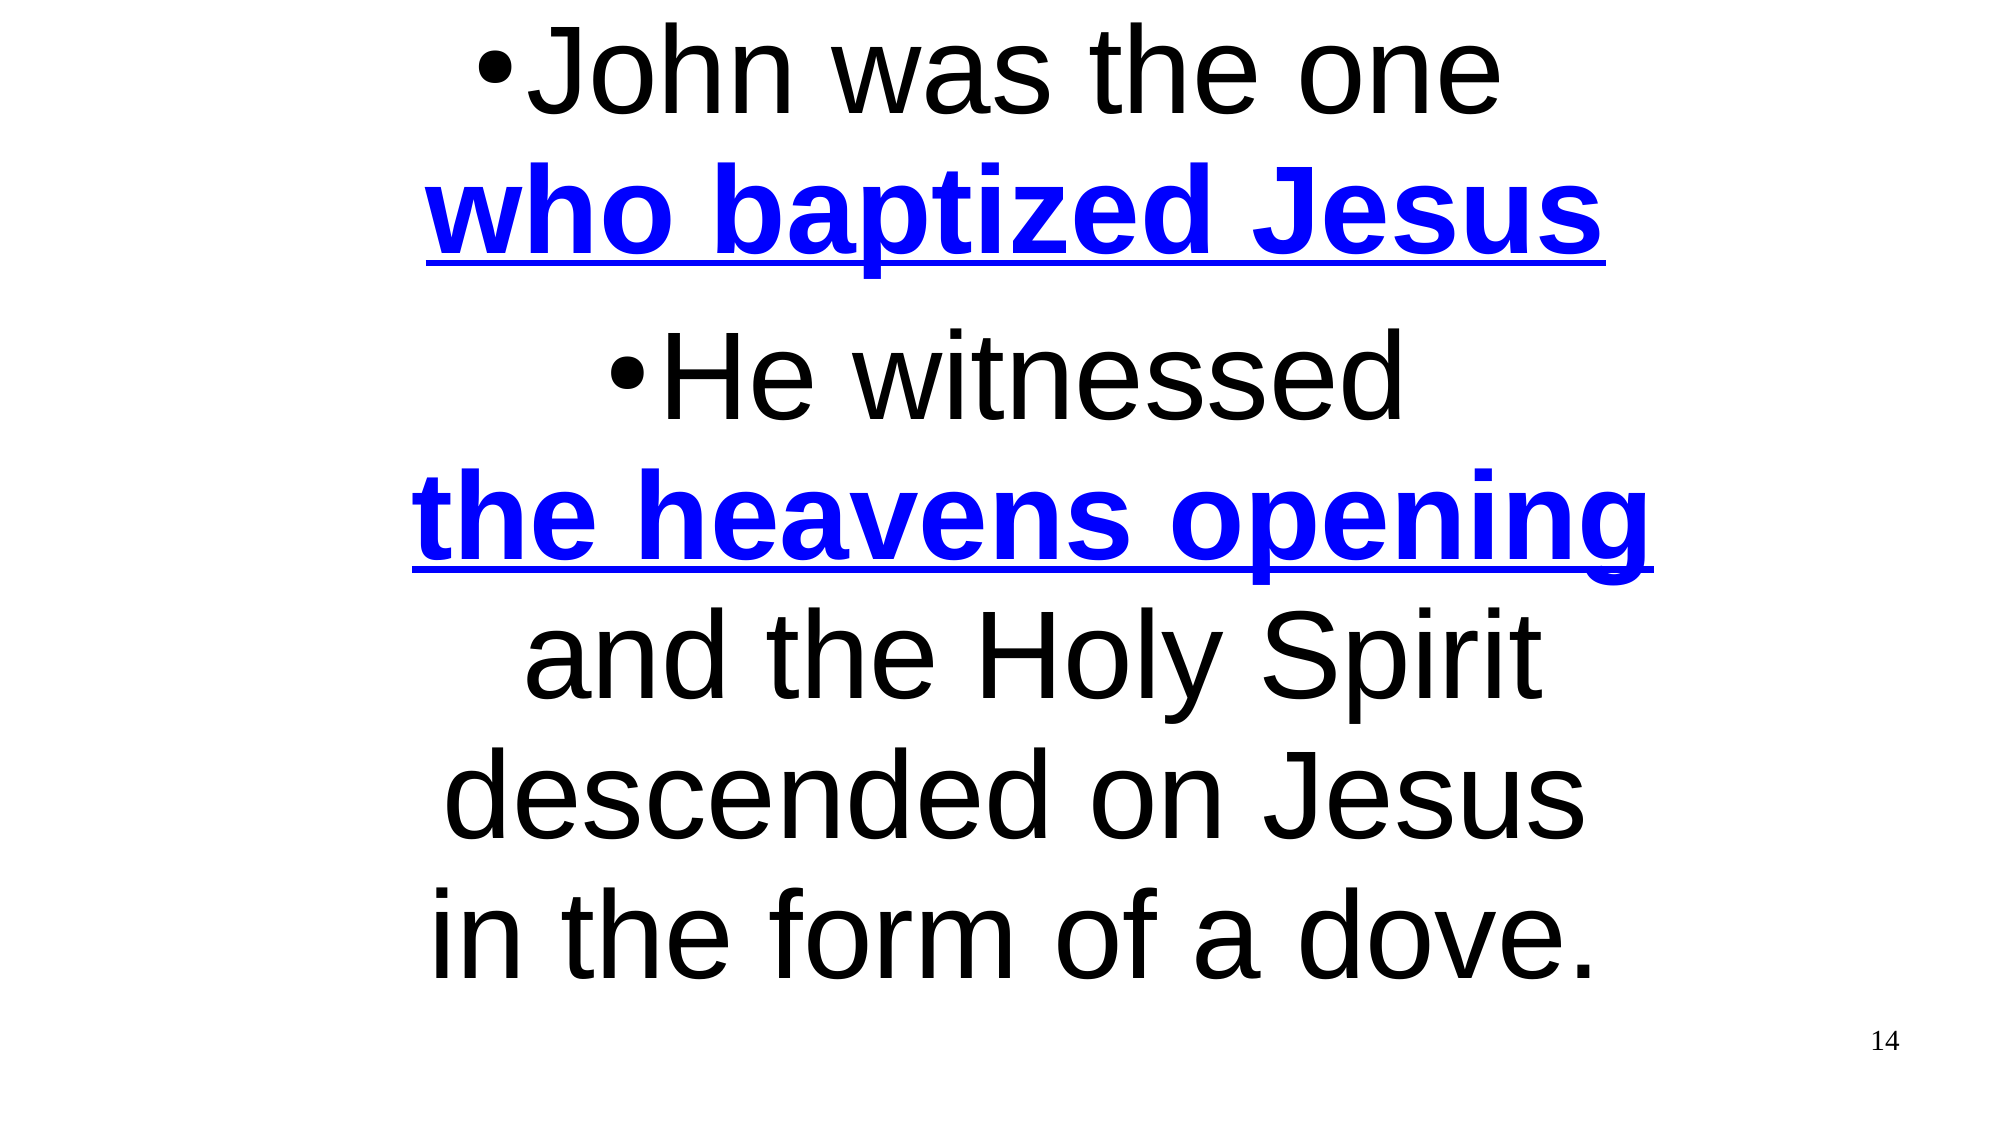

# John was the one who baptized Jesus
He witnessed
the heavens opening
 and the Holy Spirit
descended on Jesus
in the form of a dove.
14